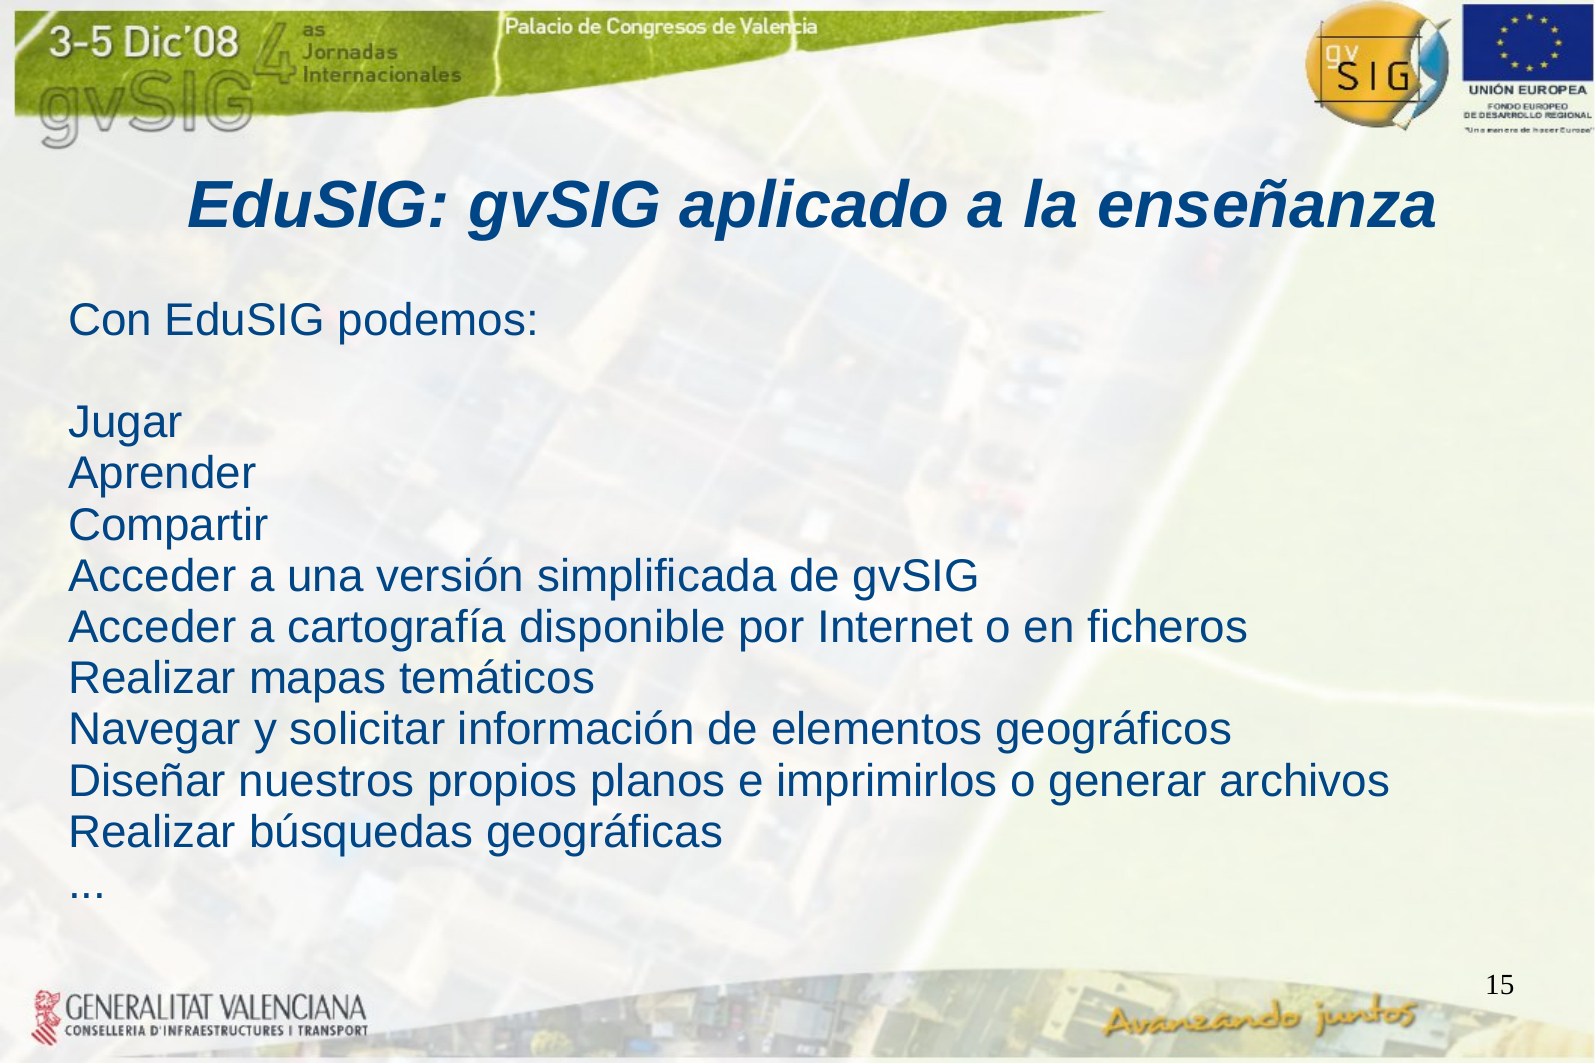

EduSIG: gvSIG aplicado a la enseñanza
Con EduSIG podemos:
Jugar
Aprender
Compartir
Acceder a una versión simplificada de gvSIG
Acceder a cartografía disponible por Internet o en ficheros
Realizar mapas temáticos
Navegar y solicitar información de elementos geográficos
Diseñar nuestros propios planos e imprimirlos o generar archivos
Realizar búsquedas geográficas
...
15